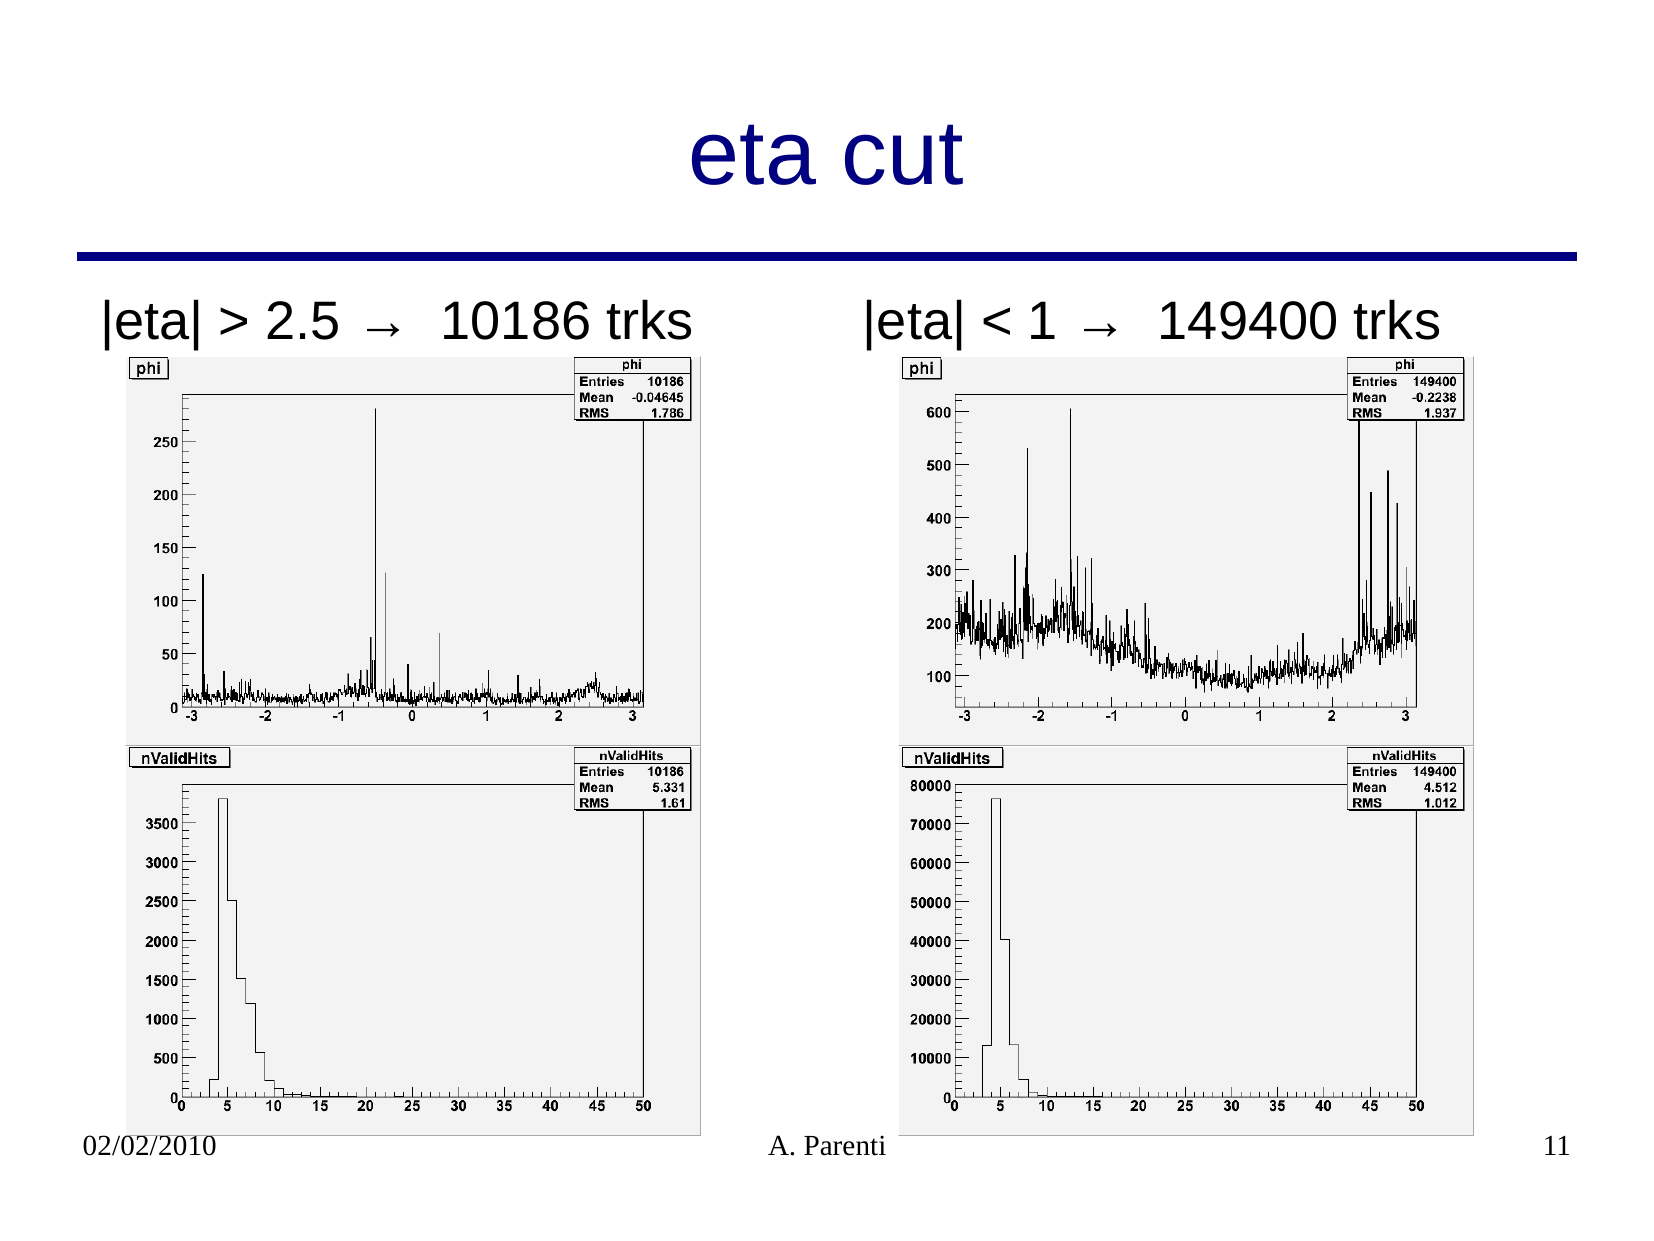

# eta cut
|eta| > 2.5 → 10186 trks
|eta| < 1 → 149400 trks
11